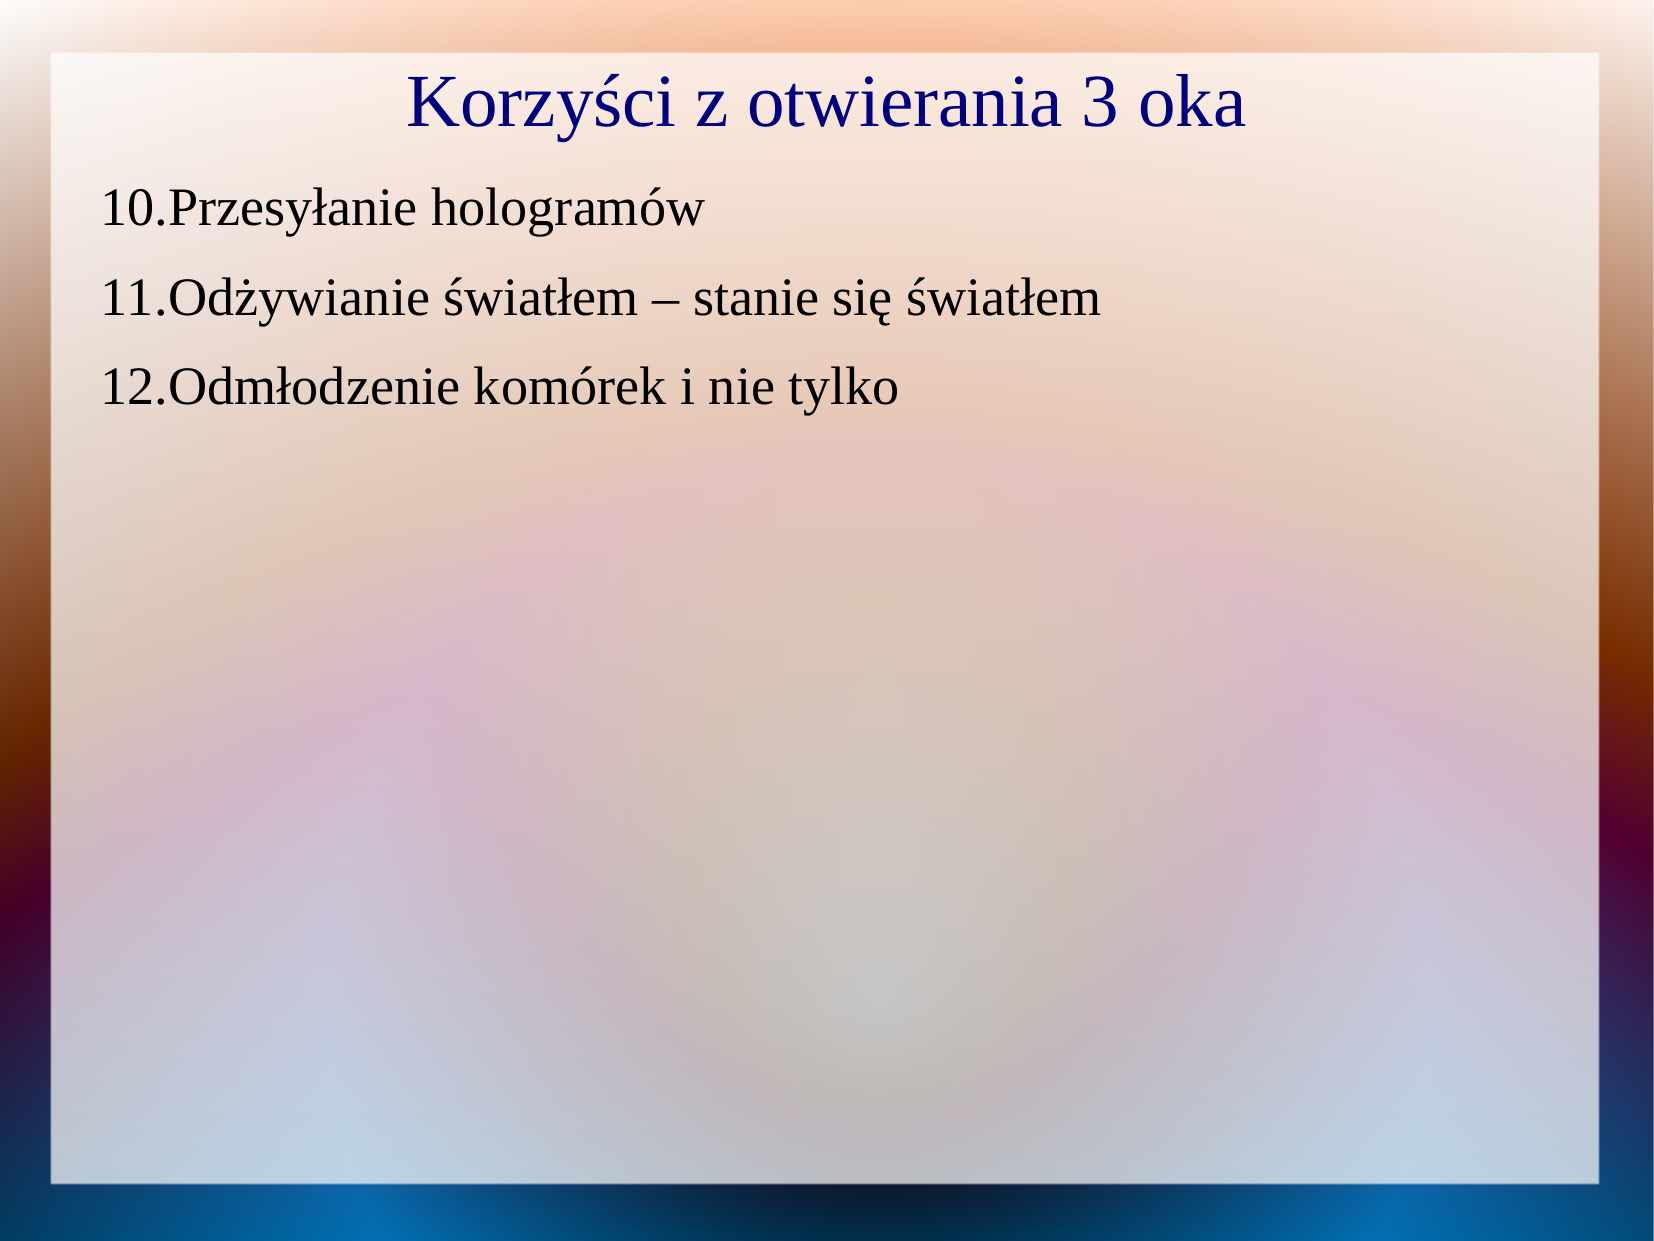

# Korzyści z otwierania 3 oka
Przesyłanie hologramów
Odżywianie światłem – stanie się światłem
Odmłodzenie komórek i nie tylko